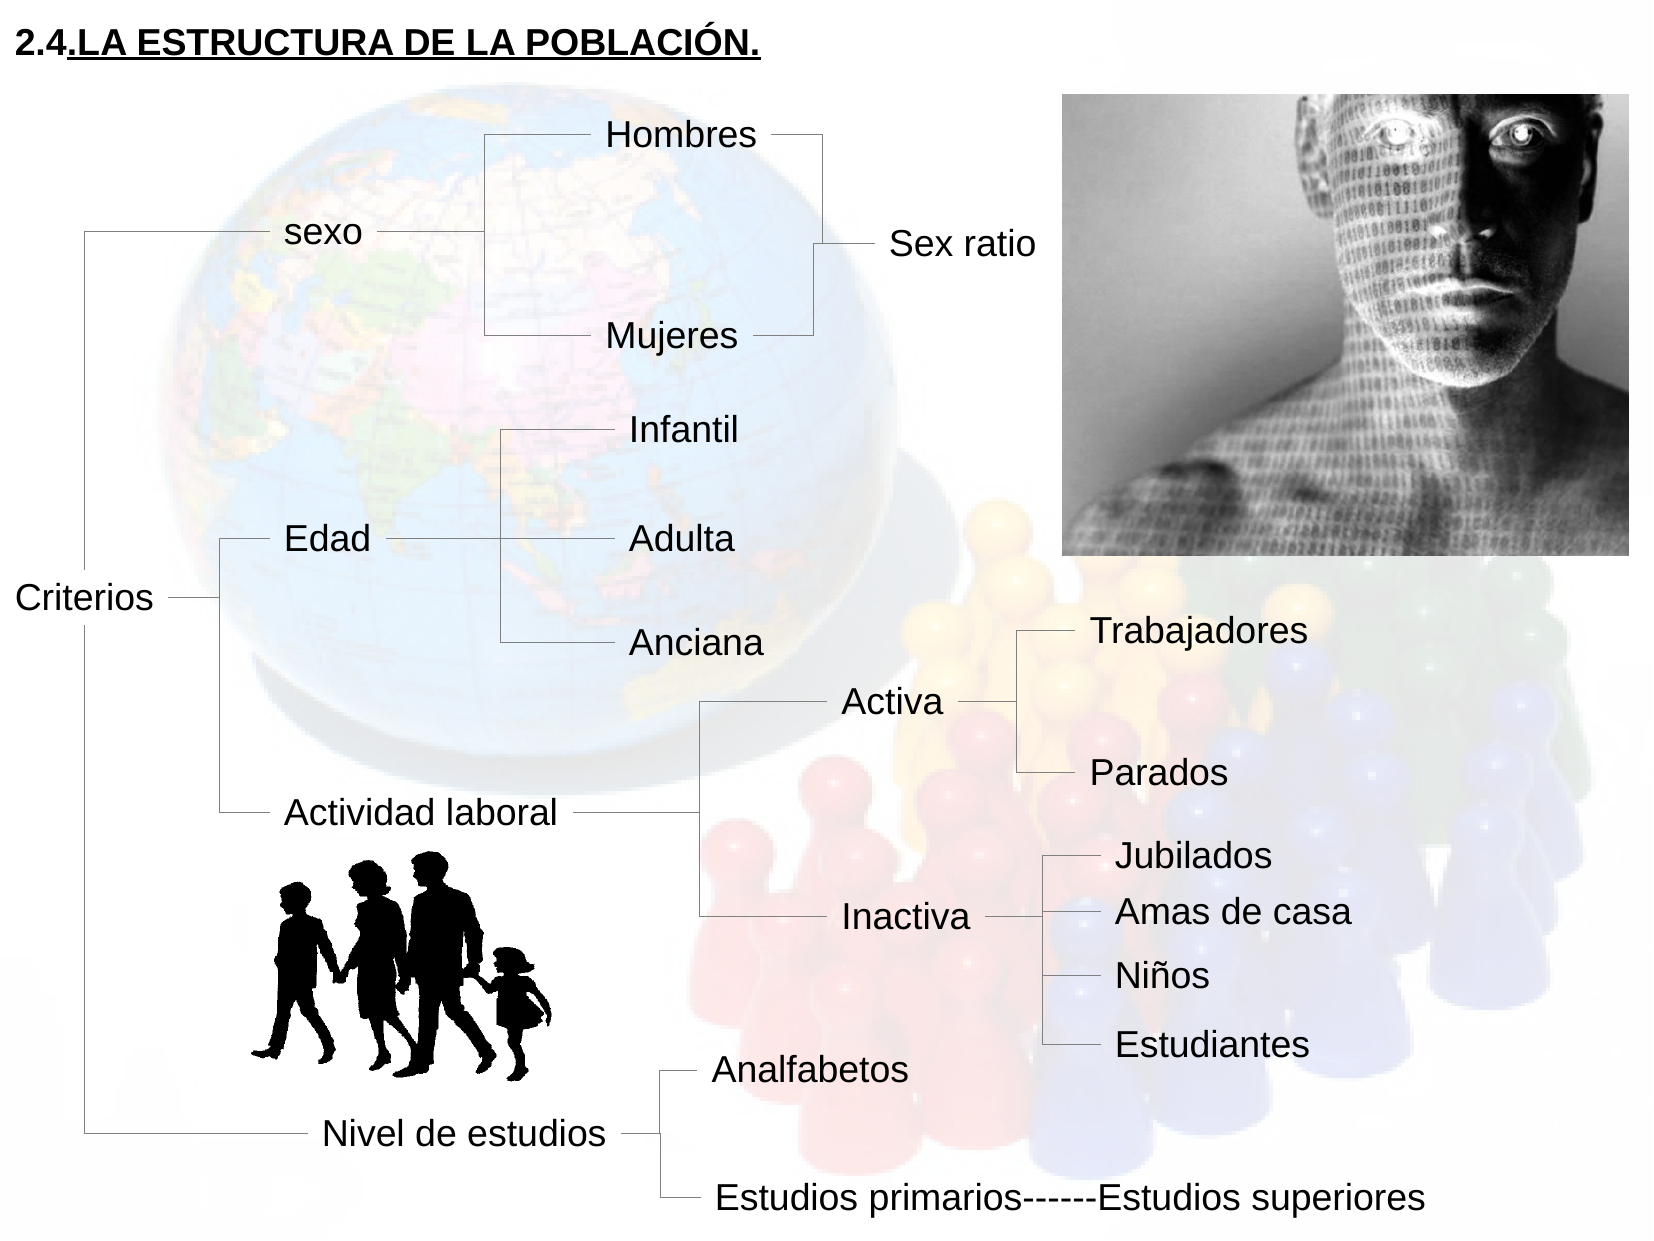

2.4.LA ESTRUCTURA DE LA POBLACIÓN.
Hombres
sexo
Sex ratio
Mujeres
Infantil
Edad
Adulta
Criterios
Trabajadores
Anciana
Activa
Parados
Actividad laboral
Jubilados
Amas de casa
Inactiva
Niños
Estudiantes
Analfabetos
Nivel de estudios
Estudios primarios------Estudios superiores